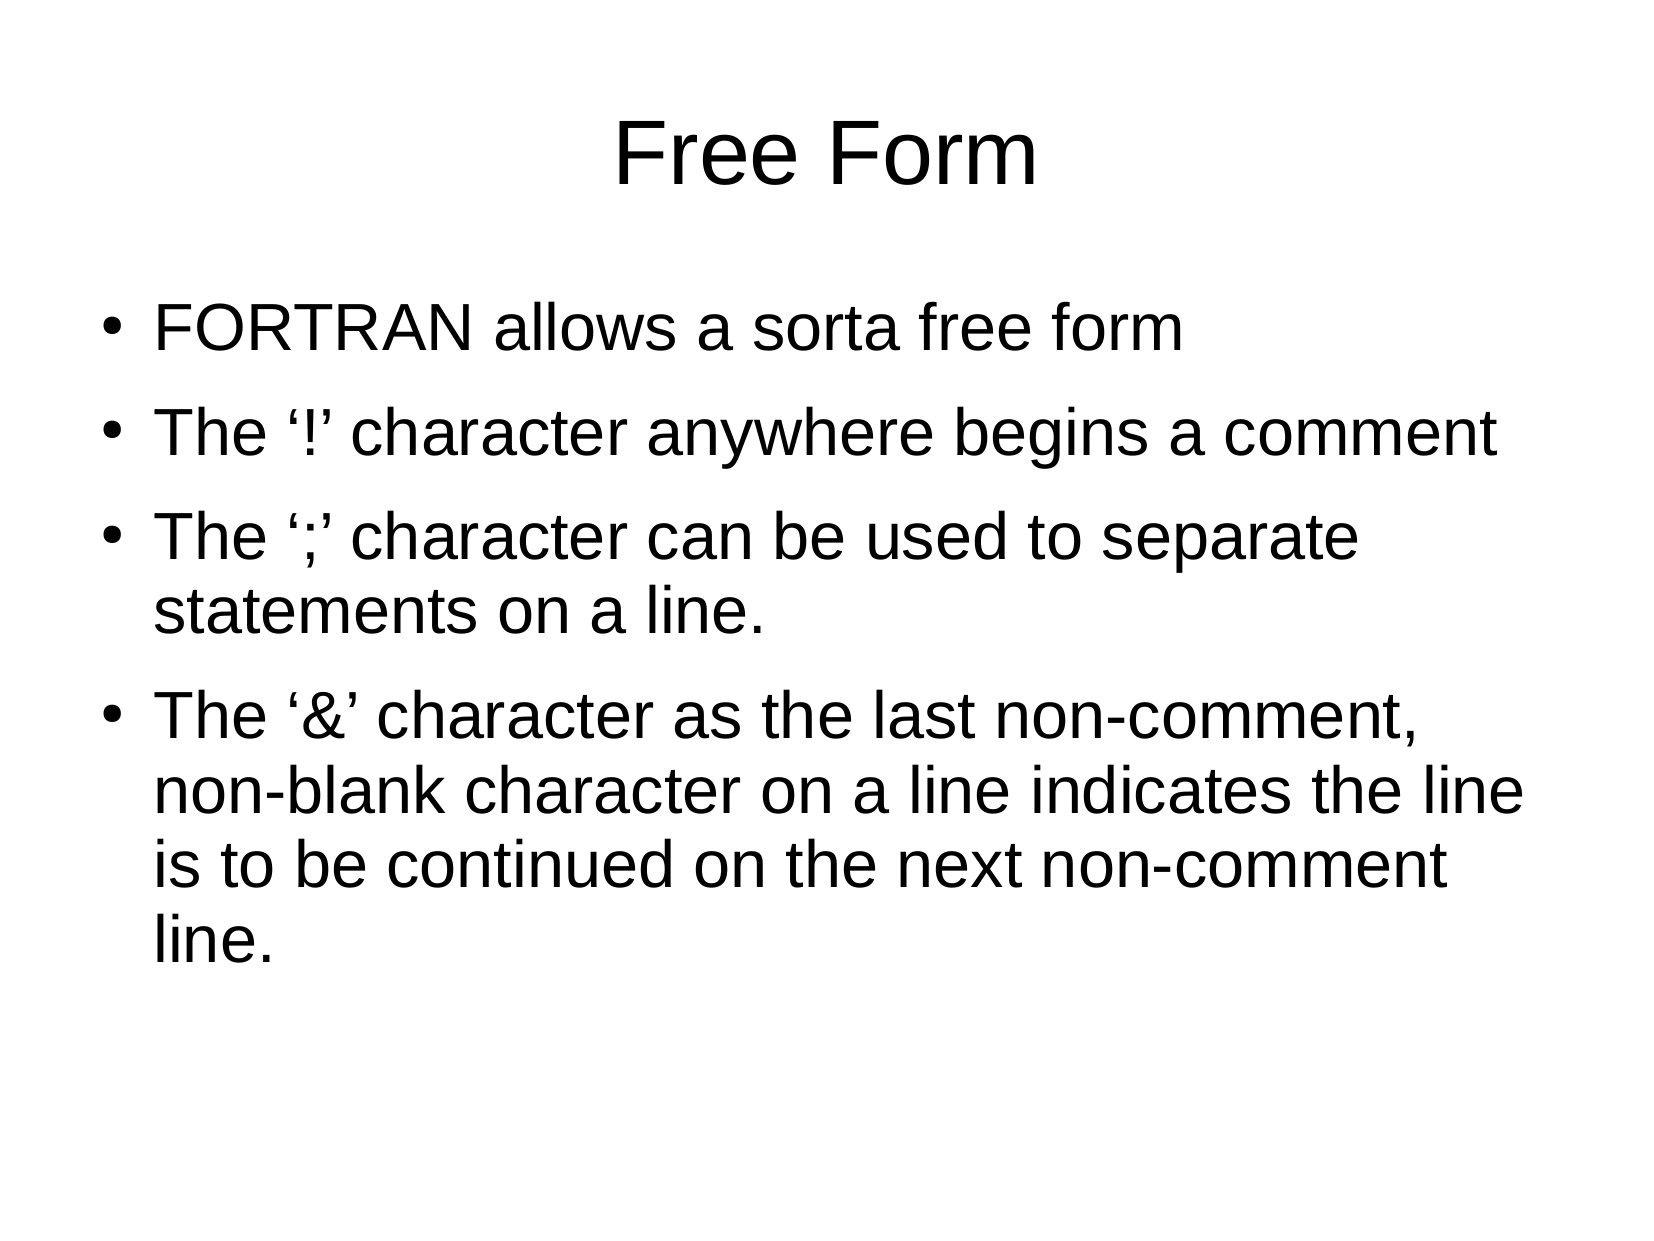

# Free Form
FORTRAN allows a sorta free form
The ‘!’ character anywhere begins a comment
The ‘;’ character can be used to separate statements on a line.
The ‘&’ character as the last non-comment, non-blank character on a line indicates the line is to be continued on the next non-comment line.